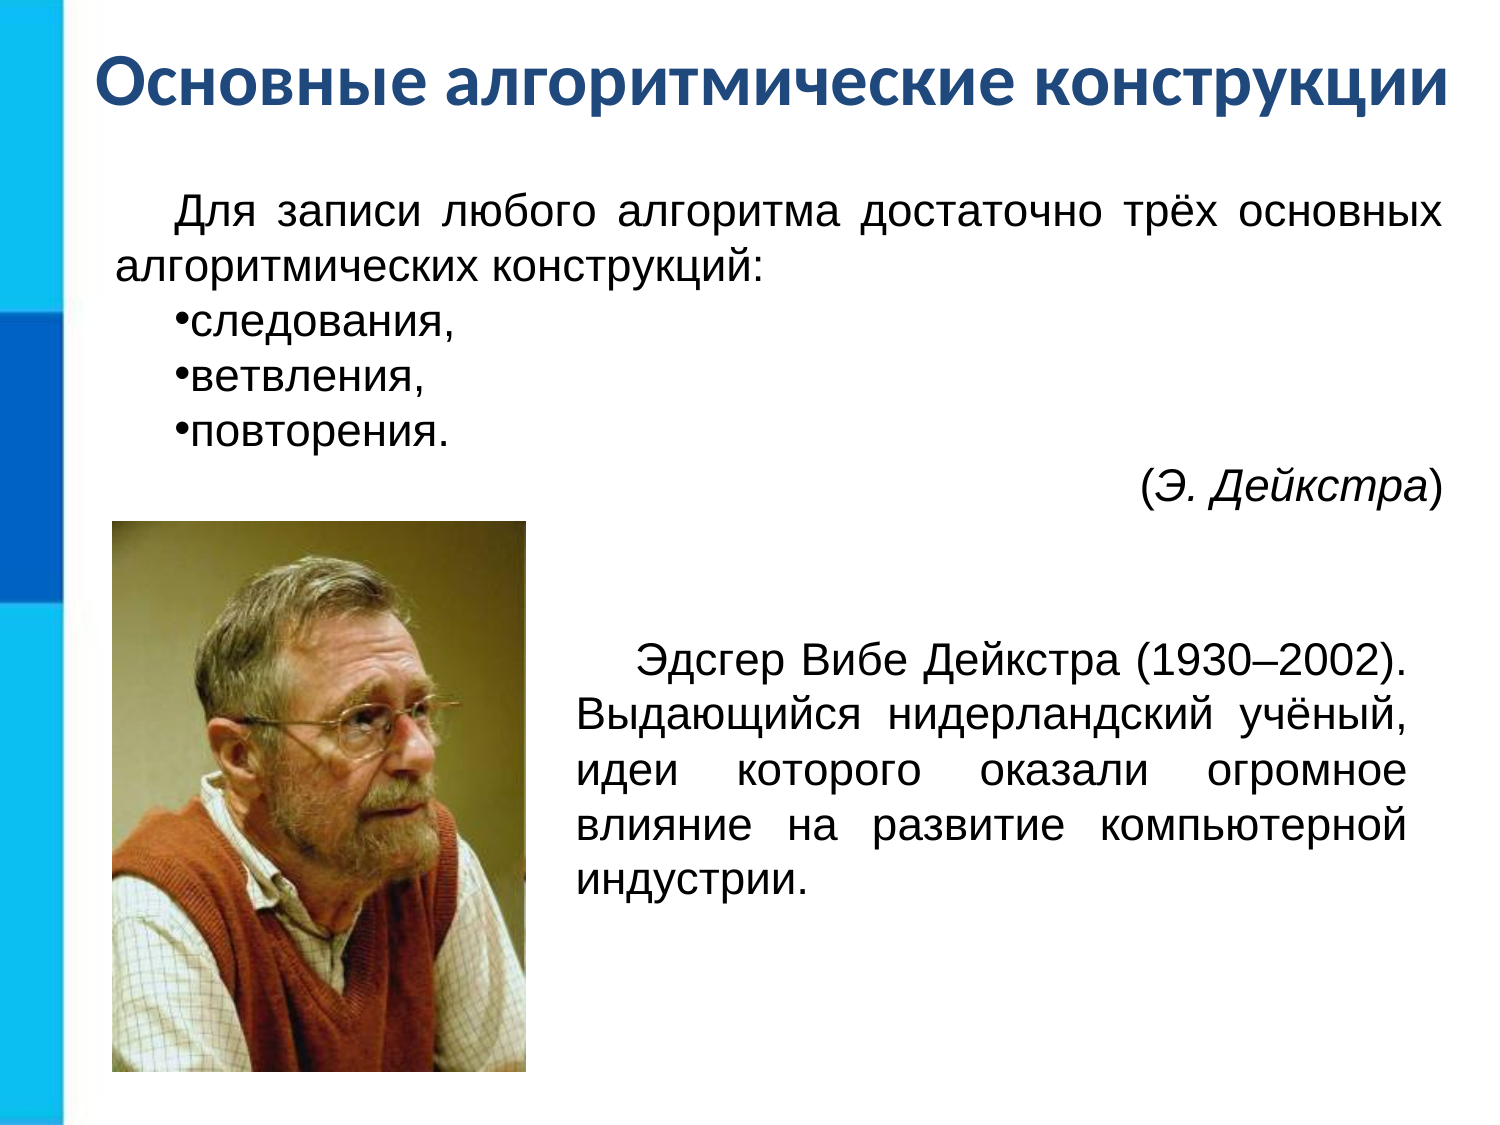

Основные алгоритмические конструкции
Для записи любого алгоритма достаточно трёх основных алгоритмических конструкций:
следования,
ветвления,
повторения.
 (Э. Дейкстра)
Эдсгер Вибе Дейкстра (1930–2002). Выдающийся нидерландский учёный, идеи которого оказали огромное влияние на развитие компьютерной индустрии.